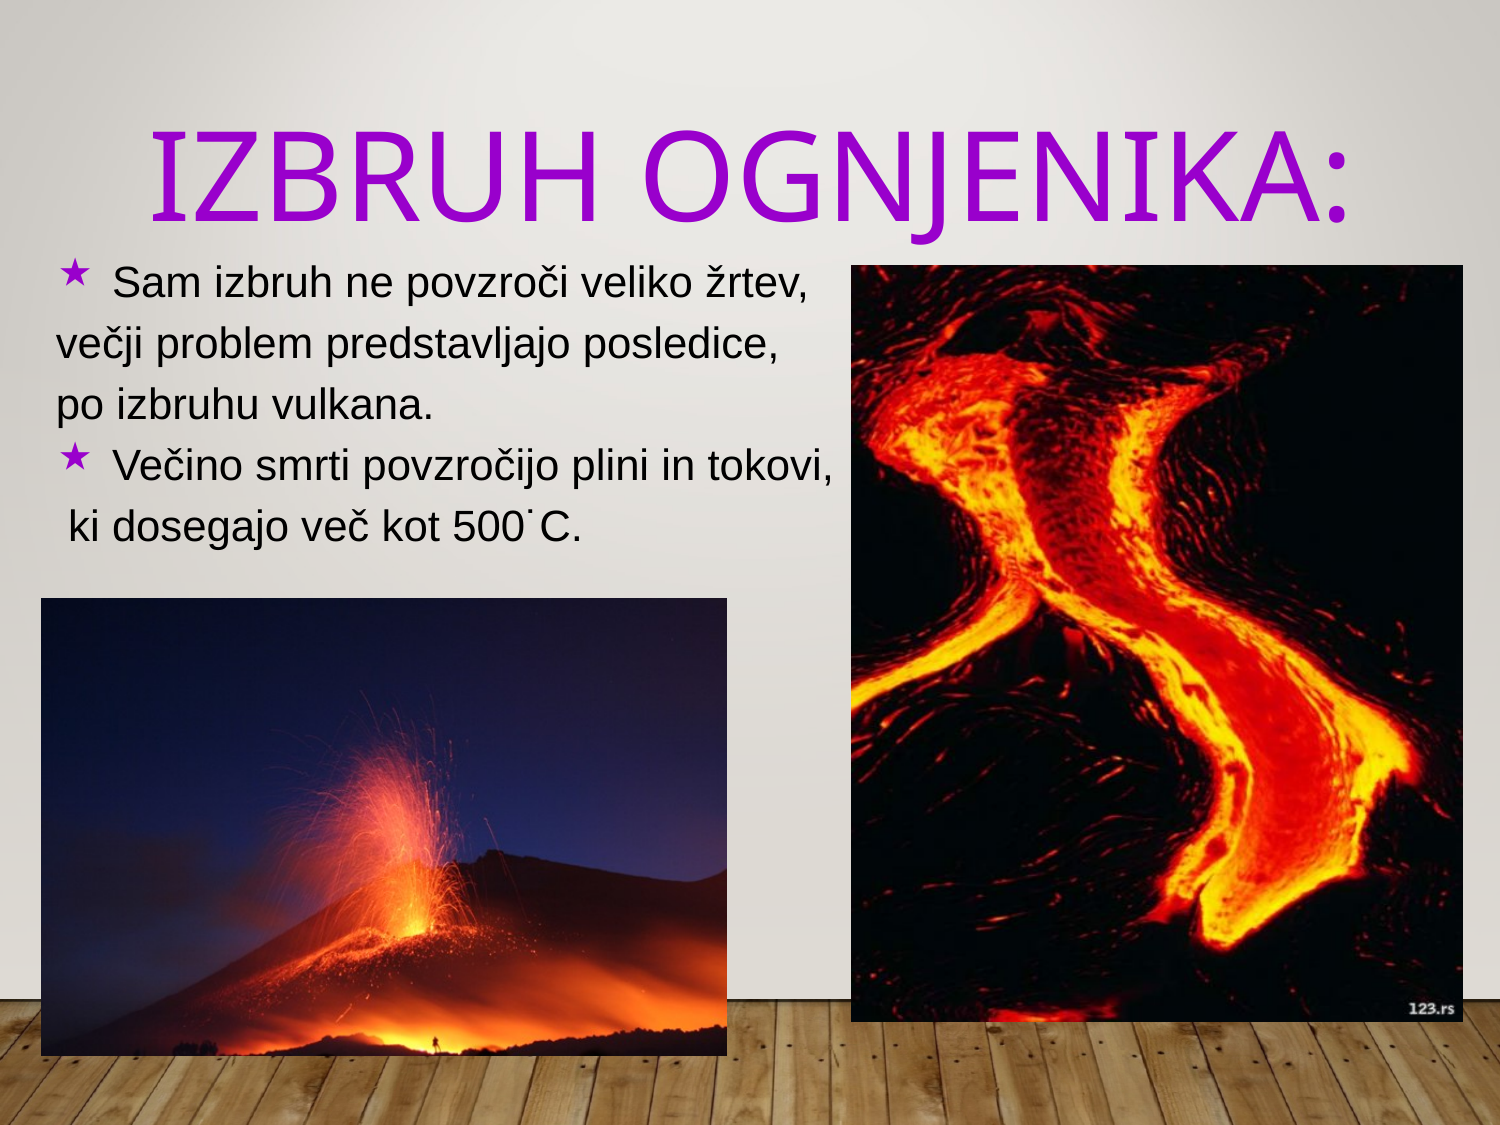

IZBRUH OGNJENIKA:
Sam izbruh ne povzroči veliko žrtev,
večji problem predstavljajo posledice,
po izbruhu vulkana.
Večino smrti povzročijo plini in tokovi,
 ki dosegajo več kot 500˙C.